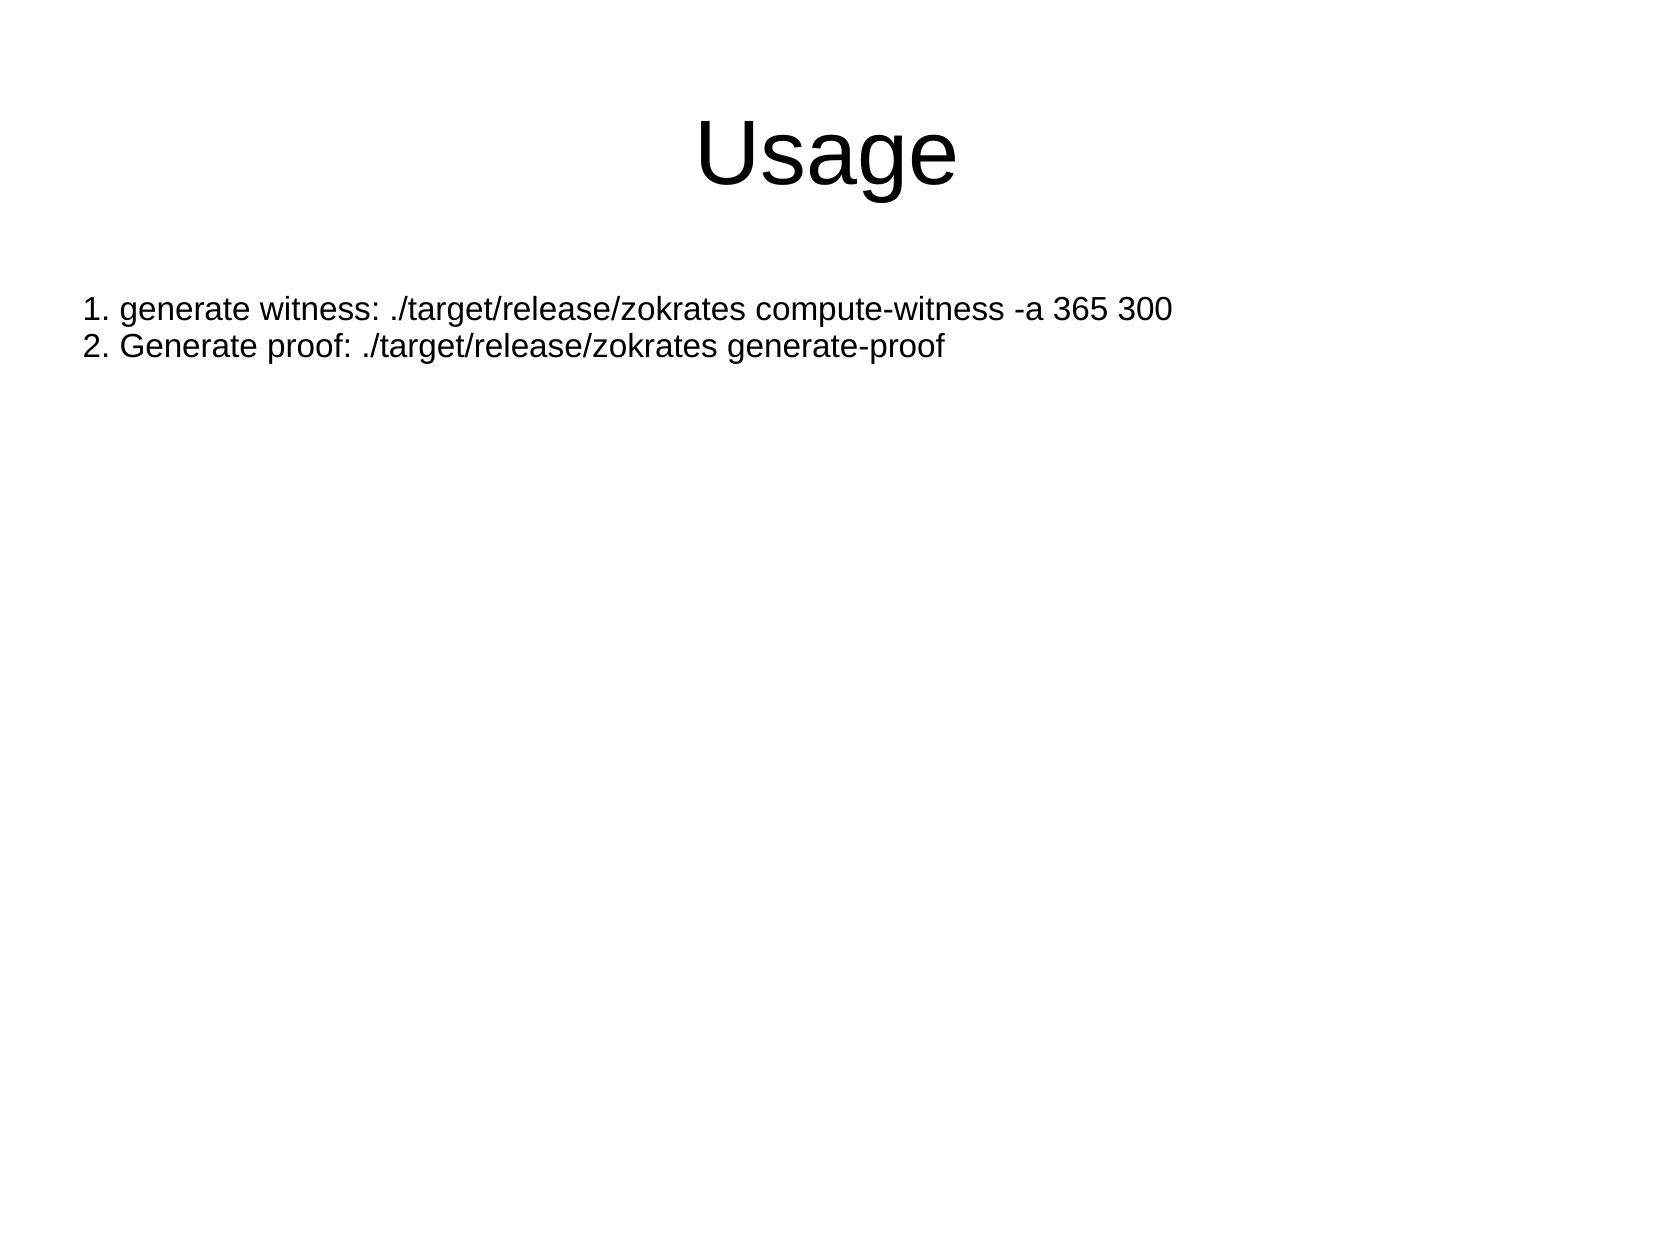

# Usage
1. generate witness: ./target/release/zokrates compute-witness -a 365 300
2. Generate proof: ./target/release/zokrates generate-proof